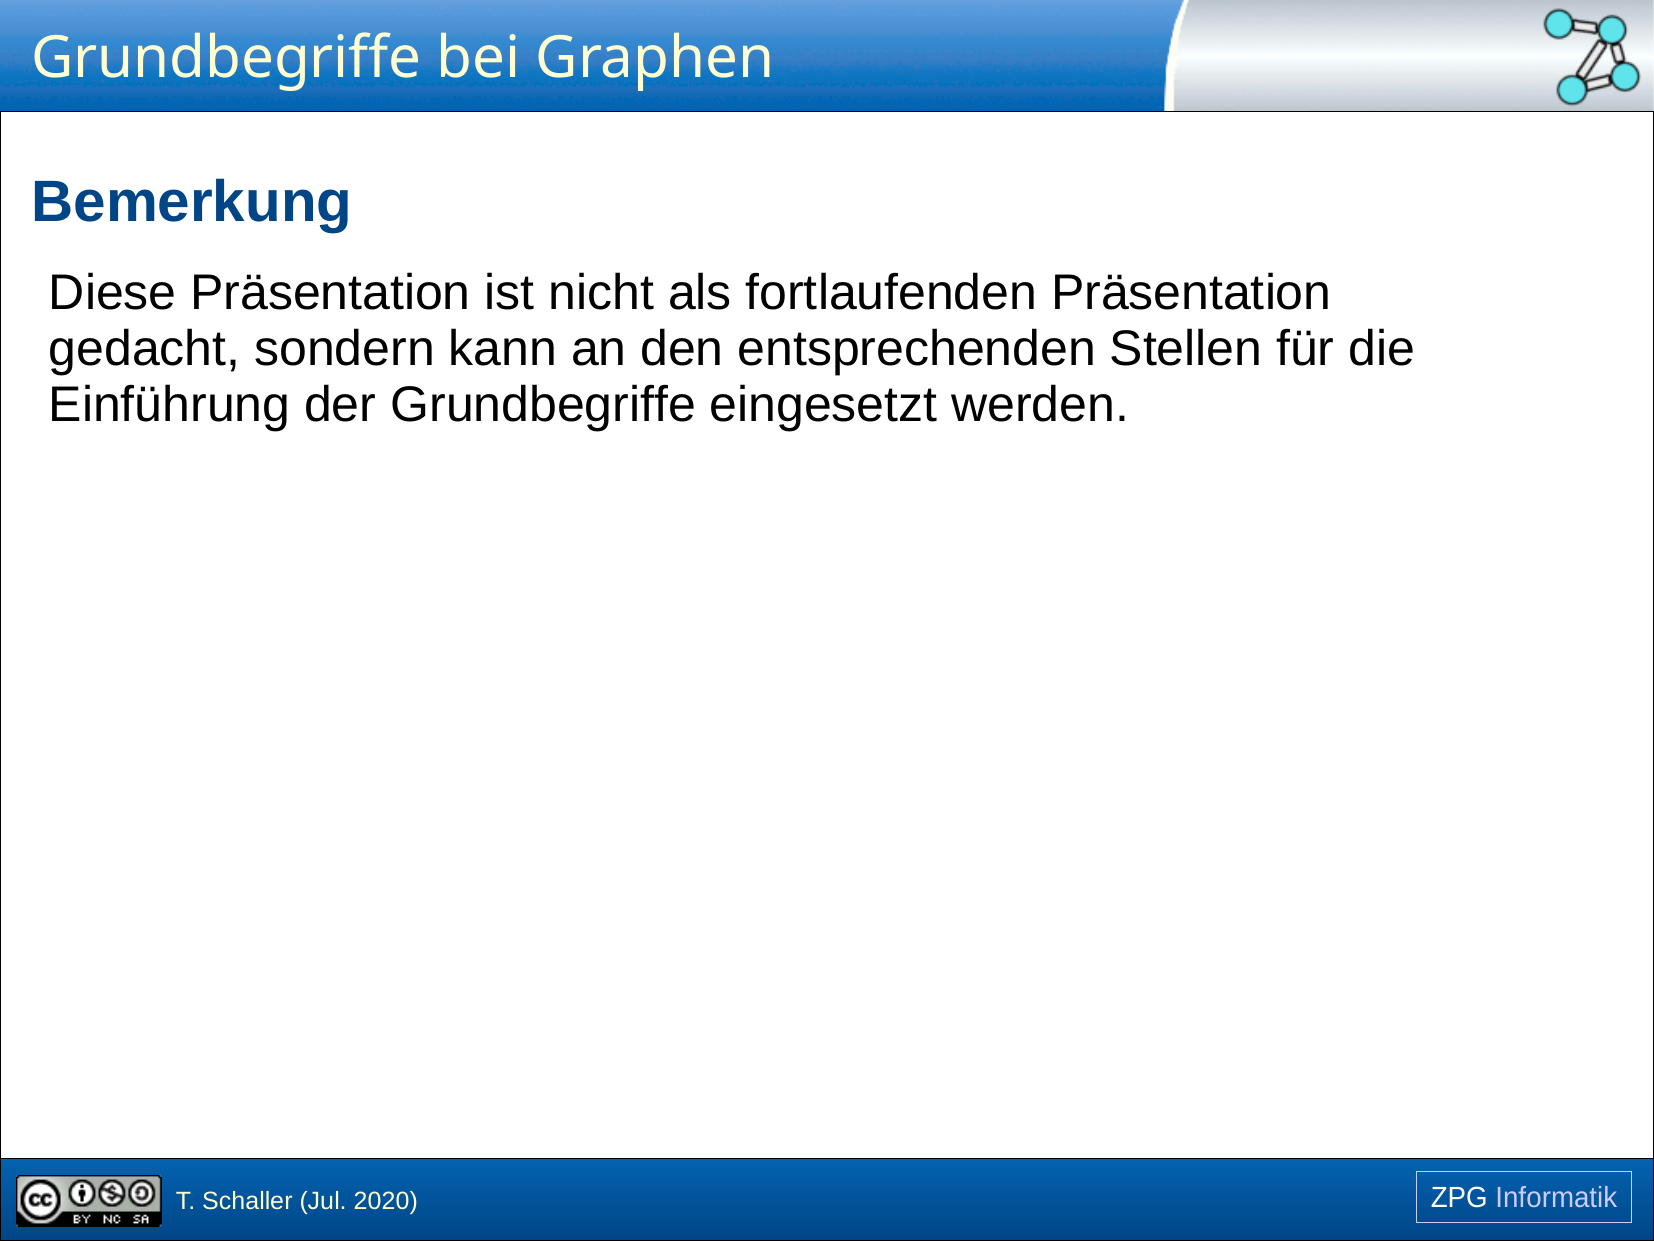

# Grundbegriffe bei Graphen
Bemerkung
Diese Präsentation ist nicht als fortlaufenden Präsentation gedacht, sondern kann an den entsprechenden Stellen für die Einführung der Grundbegriffe eingesetzt werden.
2